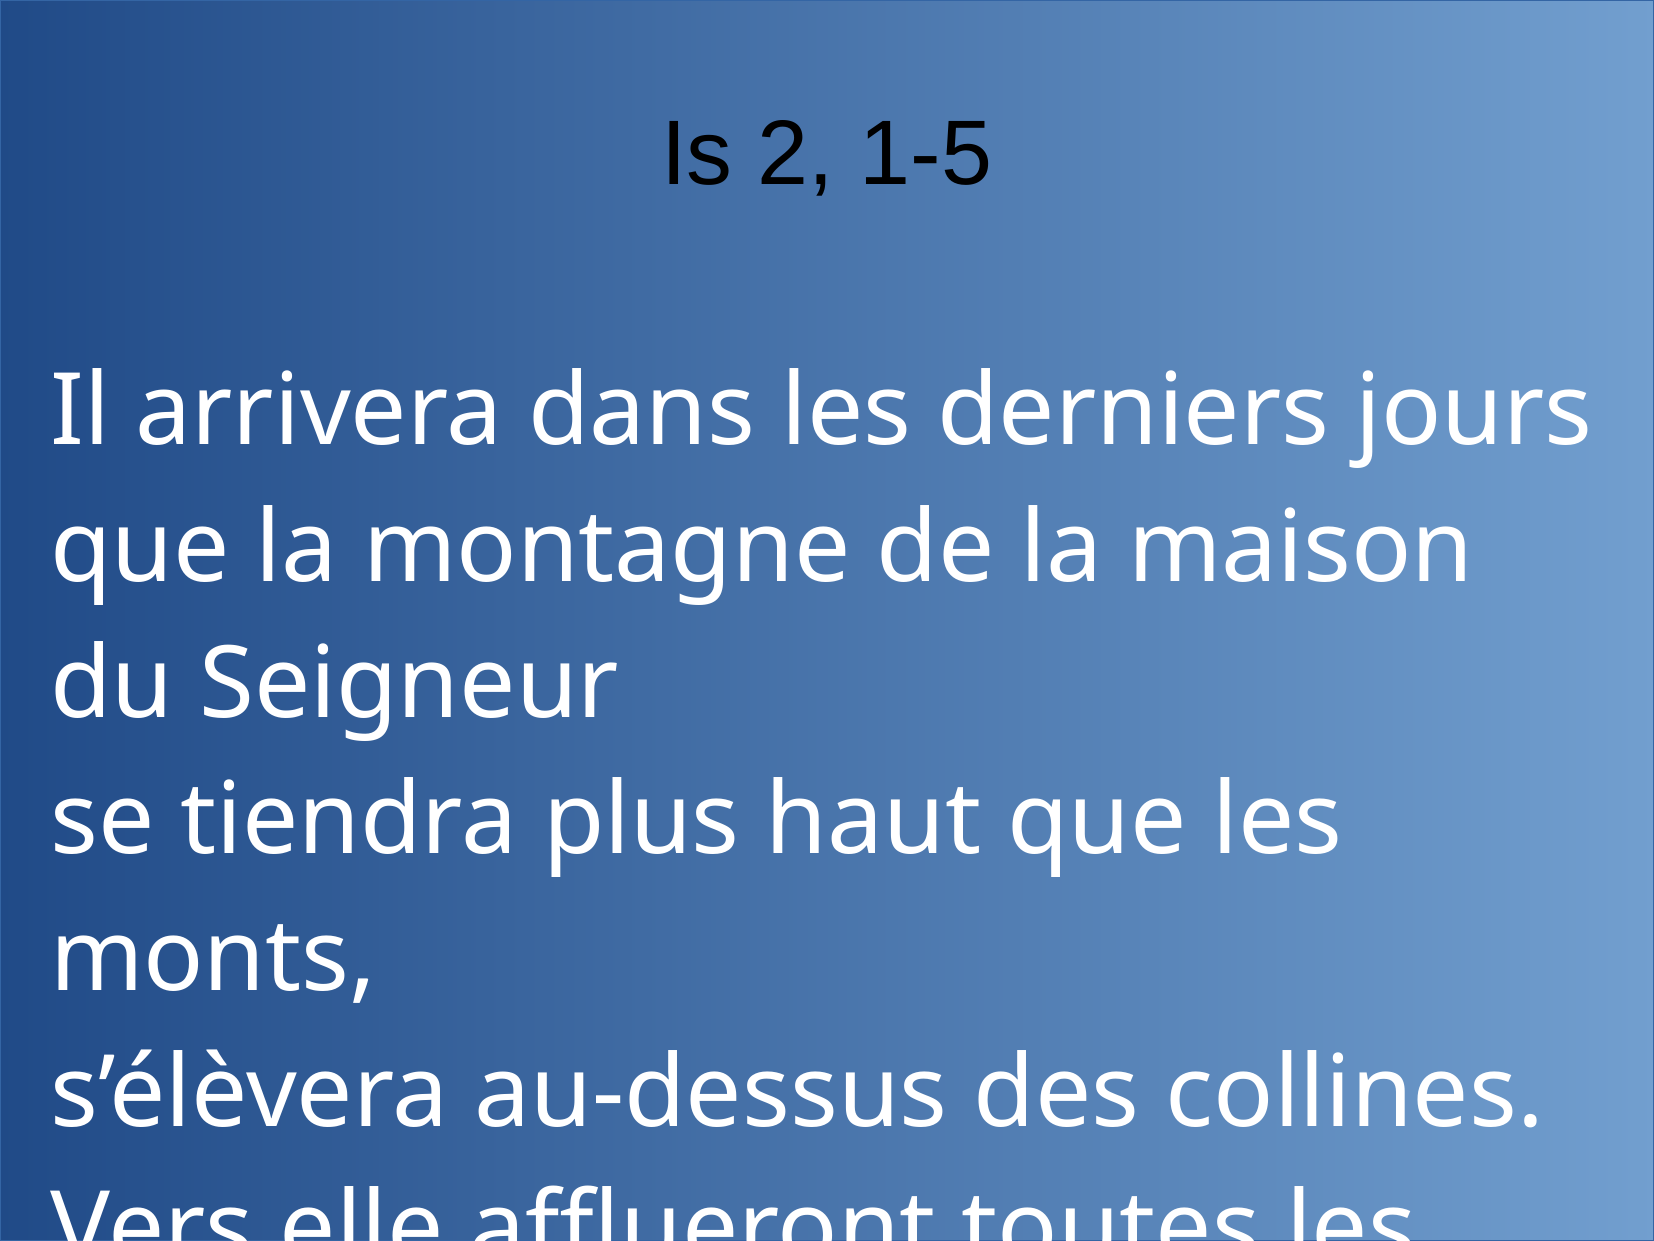

# Is 2, 1-5
Il arrivera dans les derniers jours
que la montagne de la maison du Seigneur
se tiendra plus haut que les monts,
s’élèvera au-dessus des collines.
Vers elle afflueront toutes les nations
 et viendront des peuples nombreux.